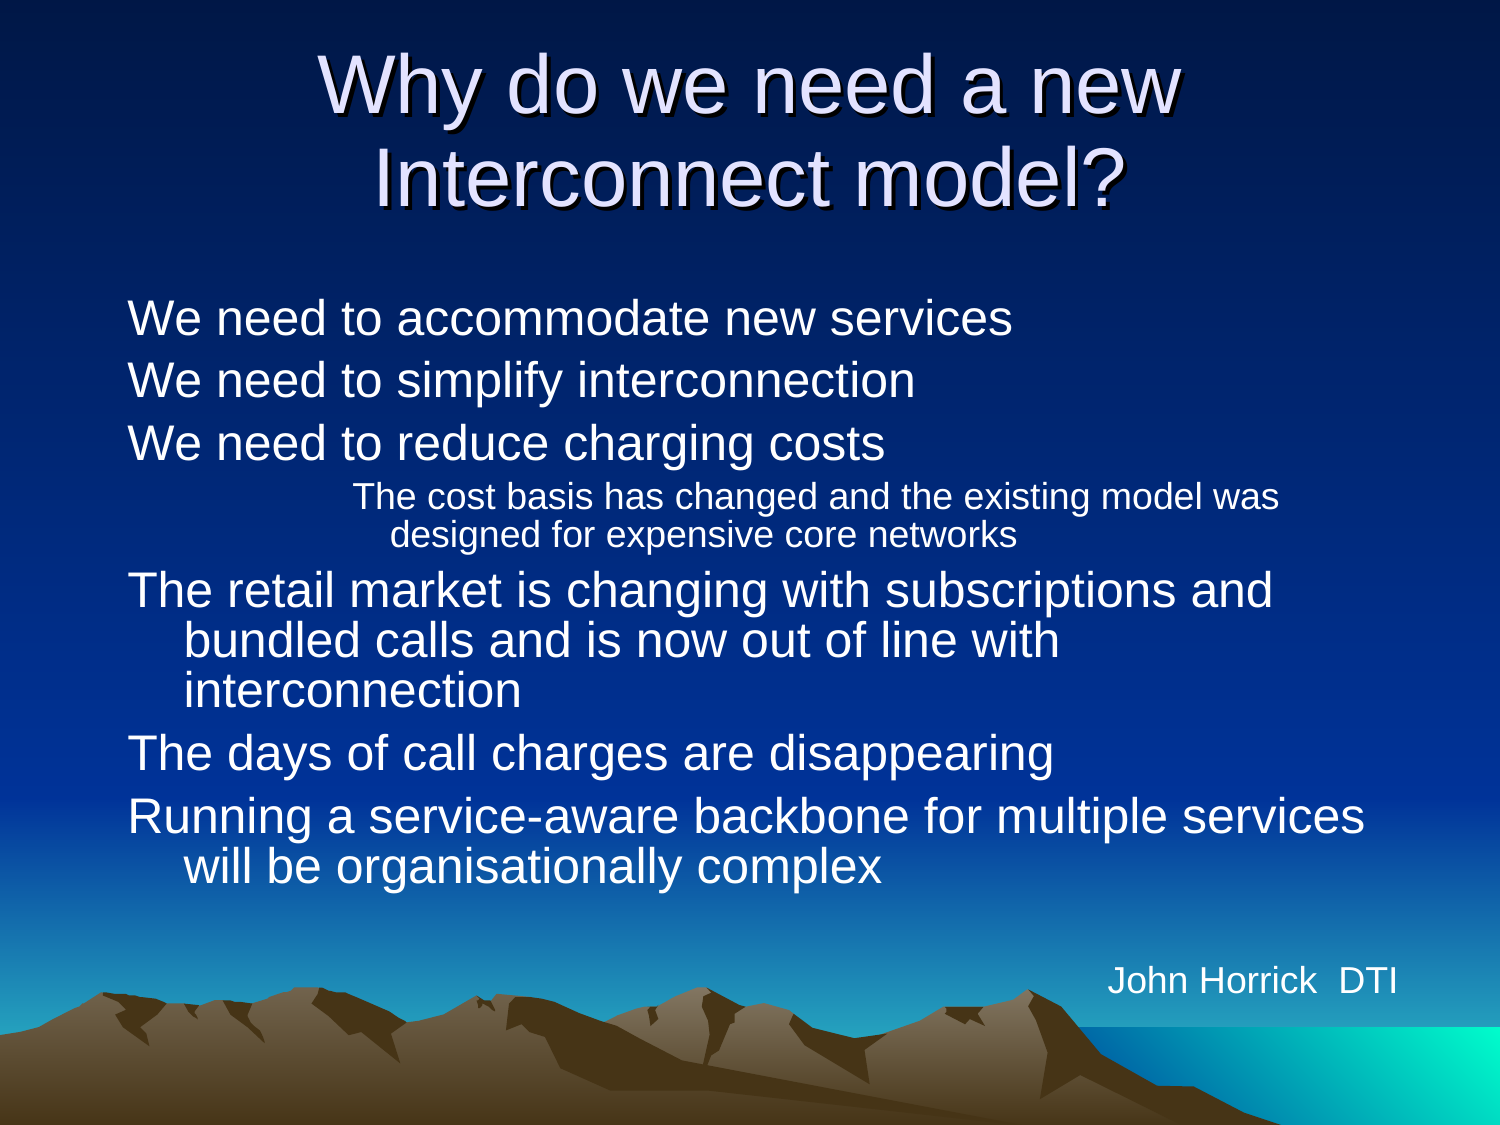

# Why do we need a new Interconnect model?
We need to accommodate new services
We need to simplify interconnection
We need to reduce charging costs
The cost basis has changed and the existing model was designed for expensive core networks
The retail market is changing with subscriptions and bundled calls and is now out of line with interconnection
The days of call charges are disappearing
Running a service-aware backbone for multiple services will be organisationally complex
John Horrick DTI